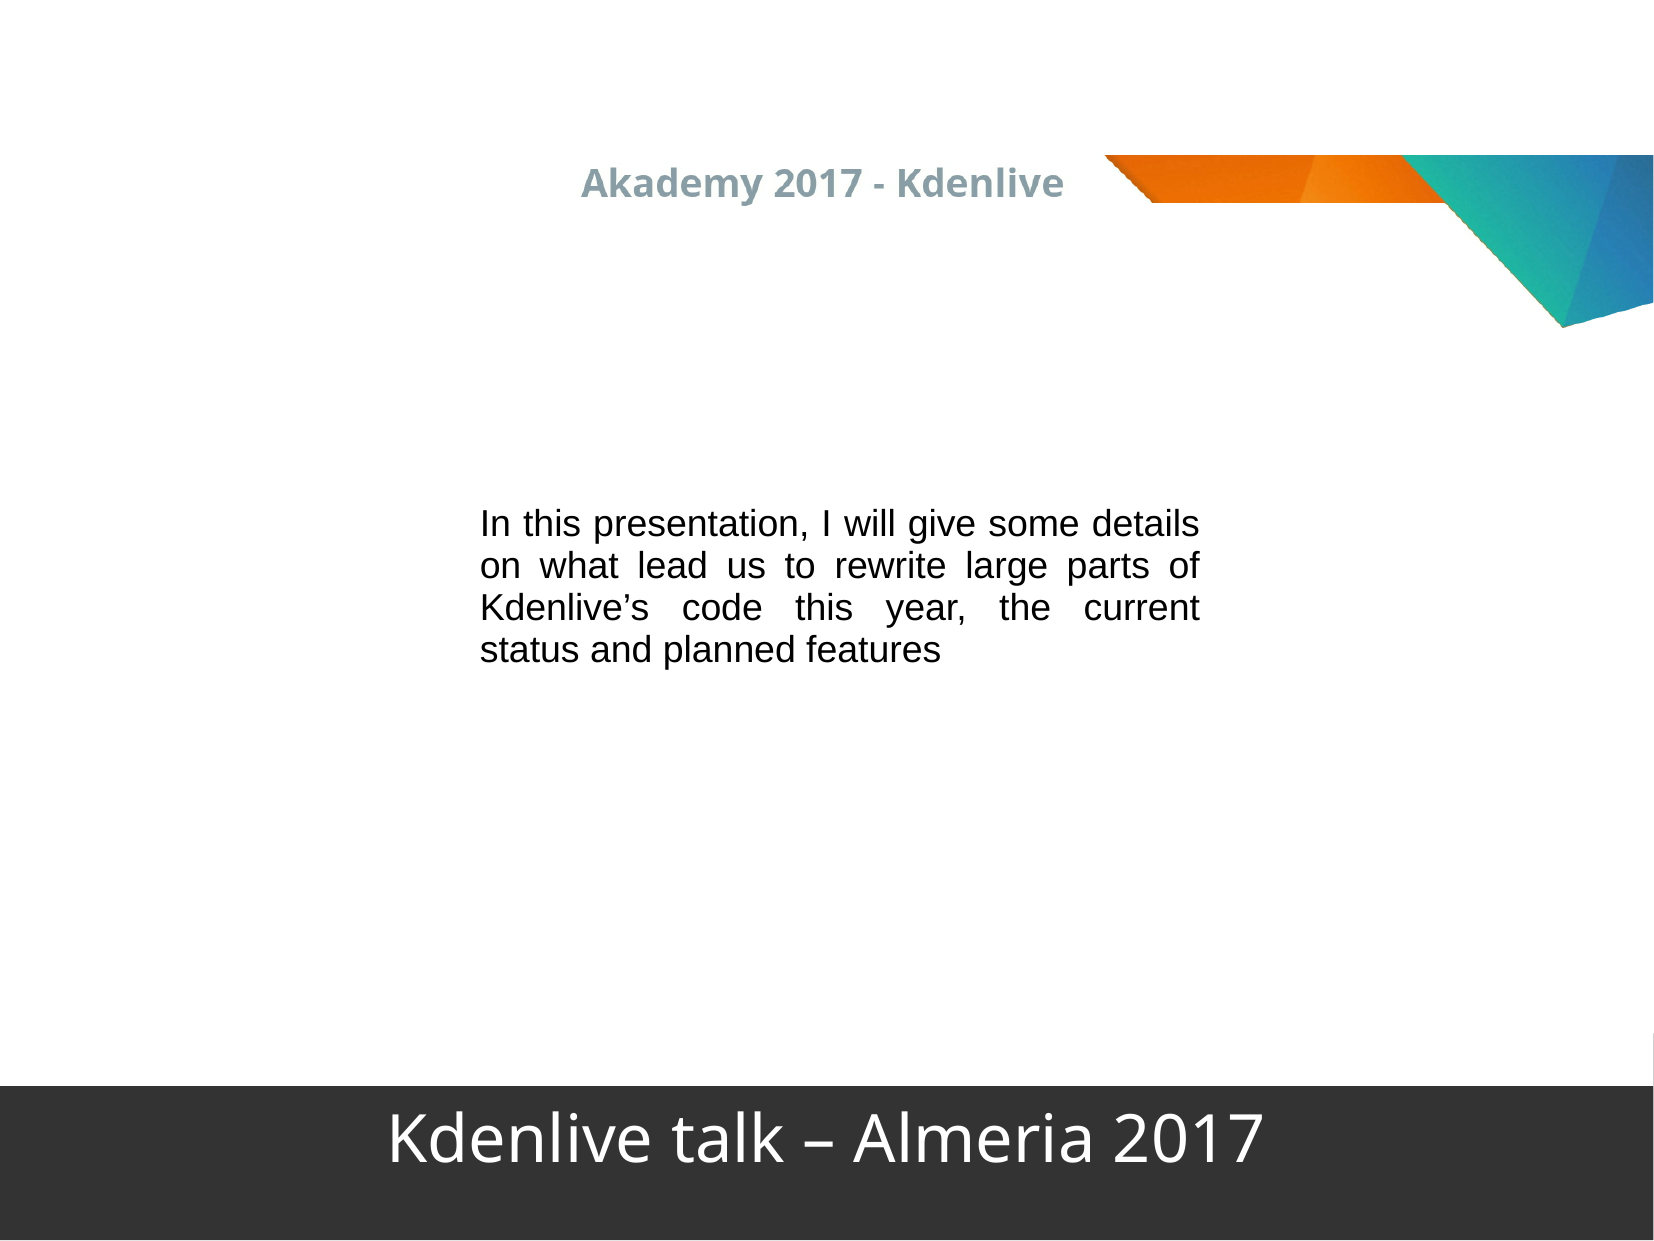

In this presentation, I will give some details on what lead us to rewrite large parts of Kdenlive’s code this year, the current status and planned features
# Kdenlive talk – Almeria 2017